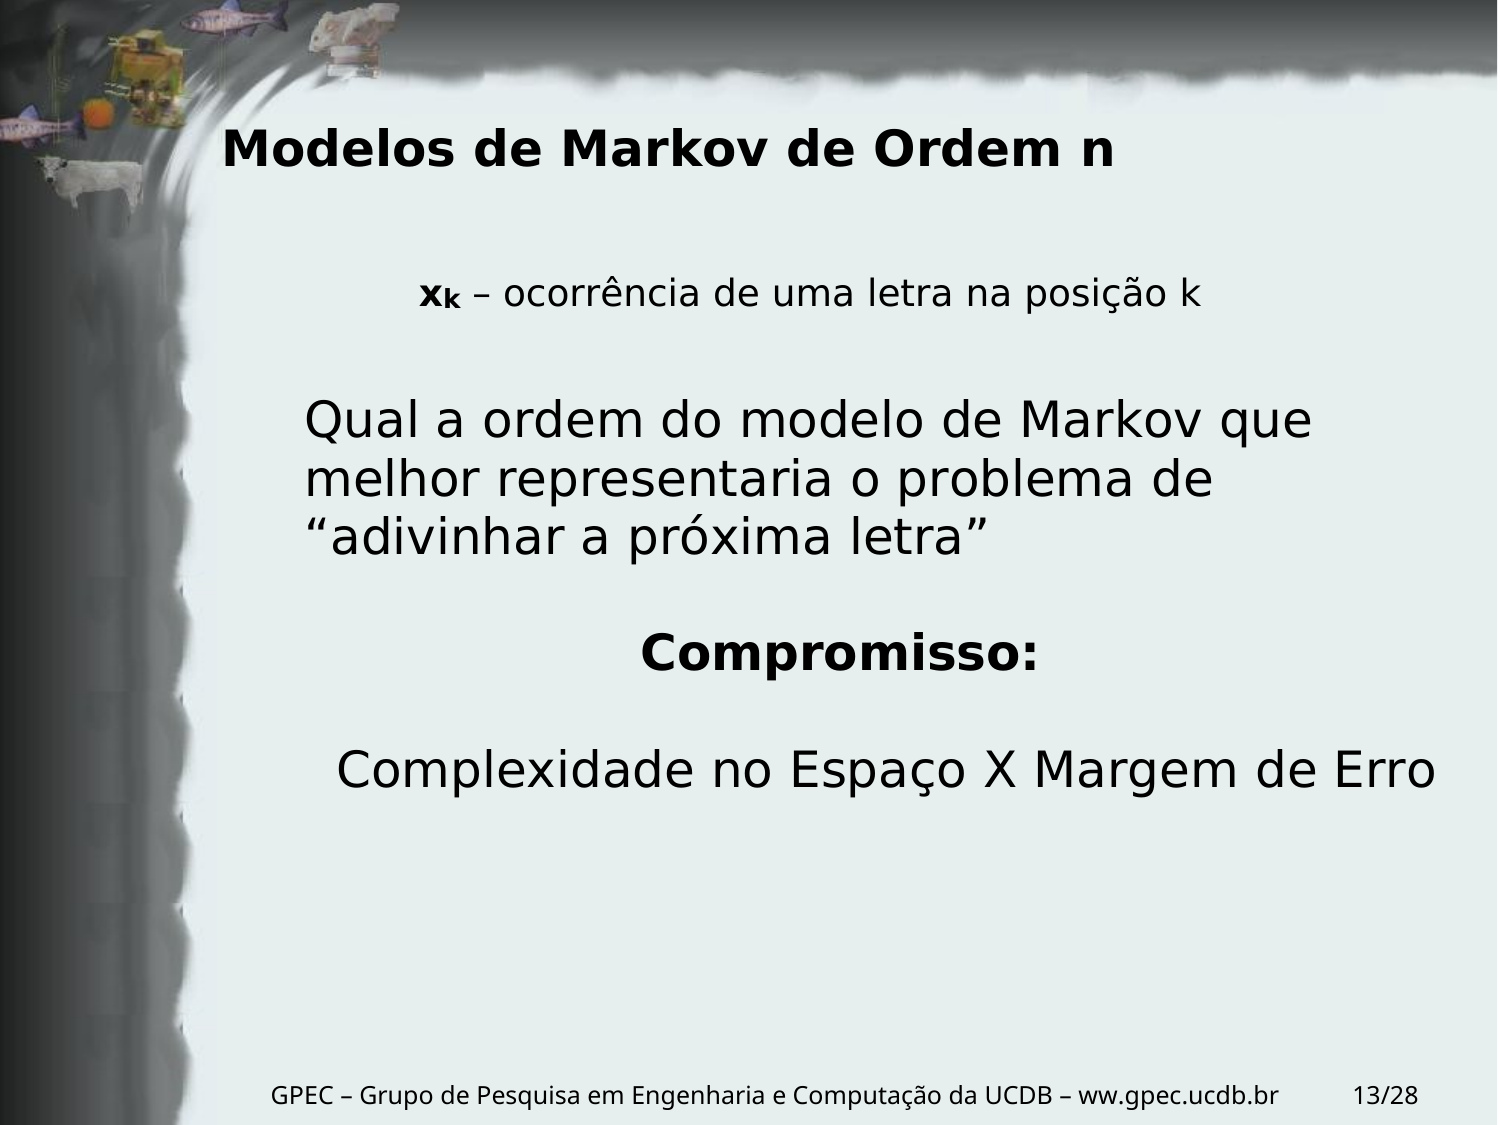

# Modelos de Markov de Ordem n
xk – ocorrência de uma letra na posição k
Qual a ordem do modelo de Markov que
melhor representaria o problema de
“adivinhar a próxima letra”
 Compromisso:
 Complexidade no Espaço X Margem de Erro